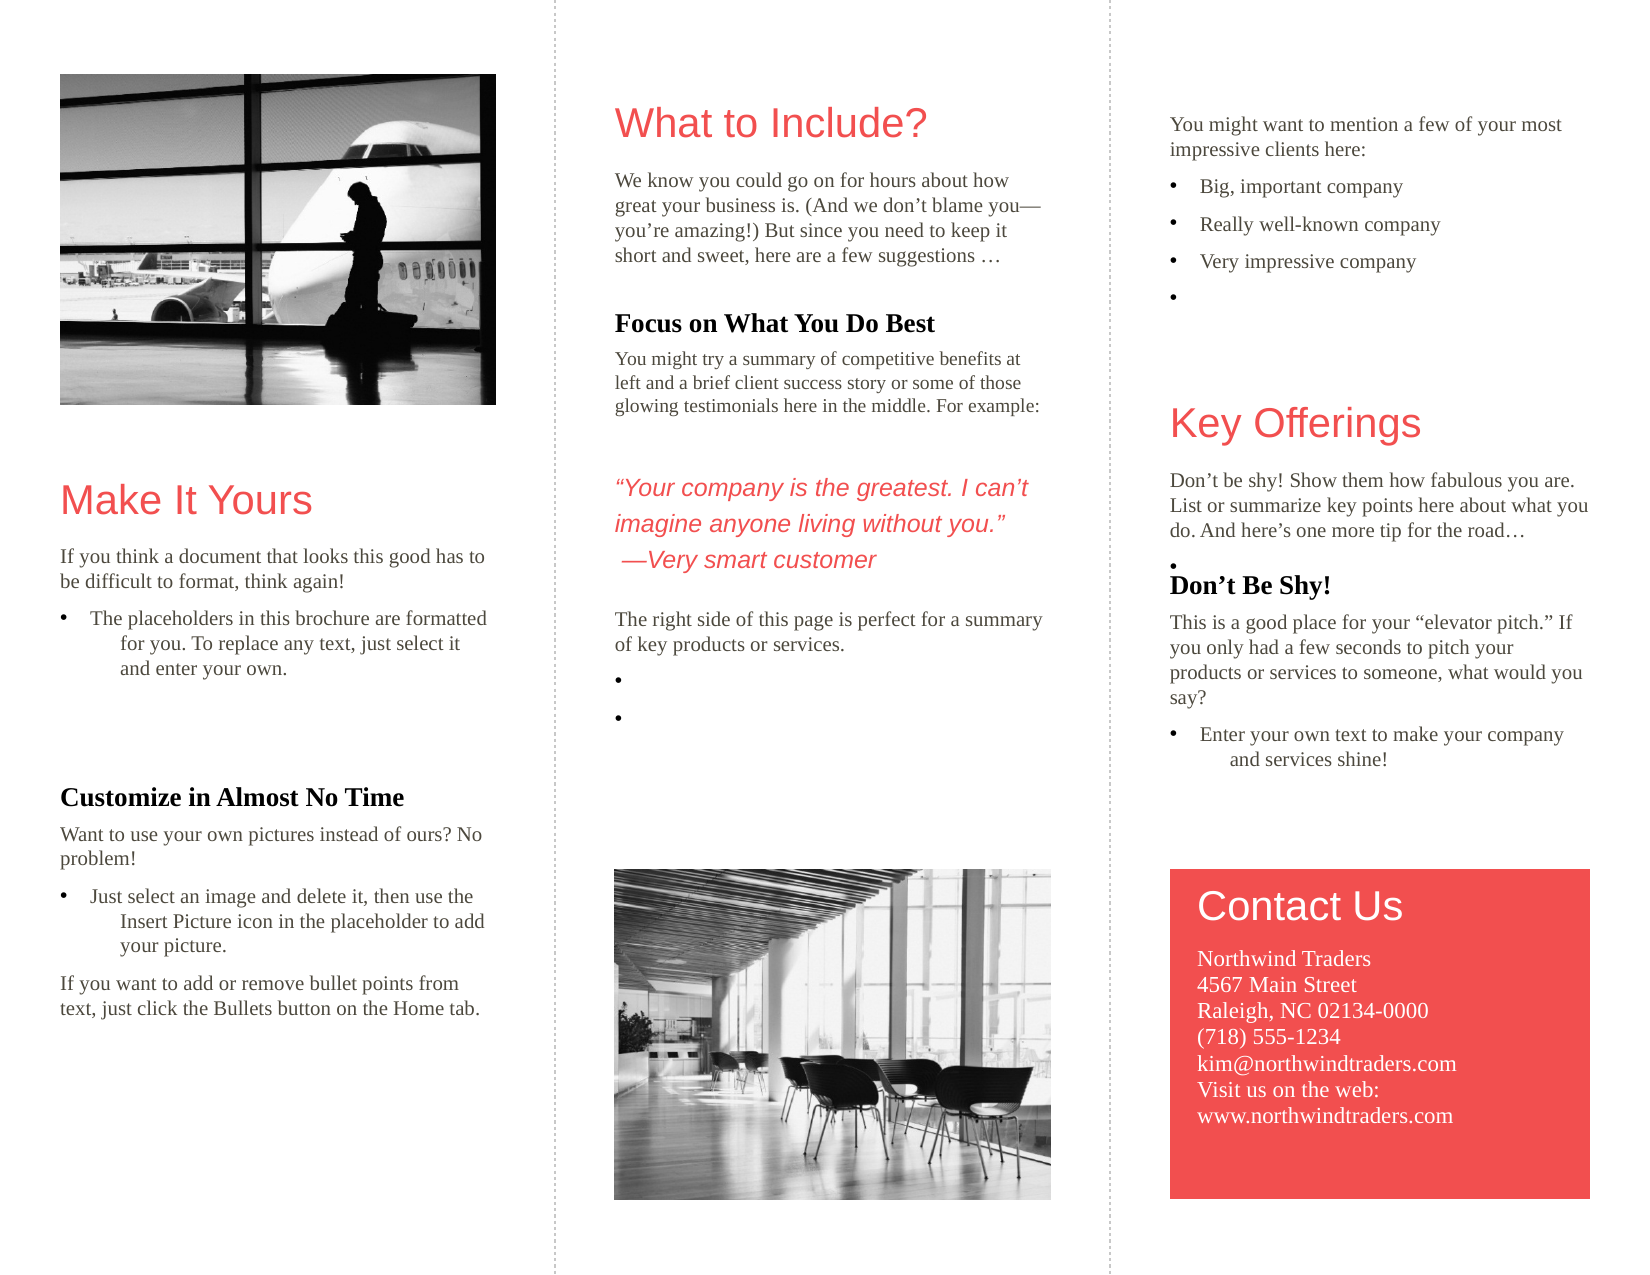

What to Include?
You might want to mention a few of your most impressive clients here:
Big, important company
Really well-known company
Very impressive company
We know you could go on for hours about how great your business is. (And we don’t blame you—you’re amazing!) But since you need to keep it short and sweet, here are a few suggestions …
Focus on What You Do Best
You might try a summary of competitive benefits at left and a brief client success story or some of those glowing testimonials here in the middle. For example:
Key Offerings
# Make It Yours
“Your company is the greatest. I can’t imagine anyone living without you.”
 —Very smart customer
Don’t be shy! Show them how fabulous you are. List or summarize key points here about what you do. And here’s one more tip for the road…
If you think a document that looks this good has to be difficult to format, think again!
The placeholders in this brochure are formatted for you. To replace any text, just select it and enter your own.
Don’t Be Shy!
The right side of this page is perfect for a summary of key products or services.
This is a good place for your “elevator pitch.” If you only had a few seconds to pitch your products or services to someone, what would you say?
Enter your own text to make your company and services shine!
Customize in Almost No Time
Want to use your own pictures instead of ours? No problem!
Just select an image and delete it, then use the Insert Picture icon in the placeholder to add your picture.
If you want to add or remove bullet points from text, just click the Bullets button on the Home tab.
Contact Us
Northwind Traders
4567 Main Street
Raleigh, NC 02134-0000
(718) 555-1234
kim@northwindtraders.com
Visit us on the web:
www.northwindtraders.com